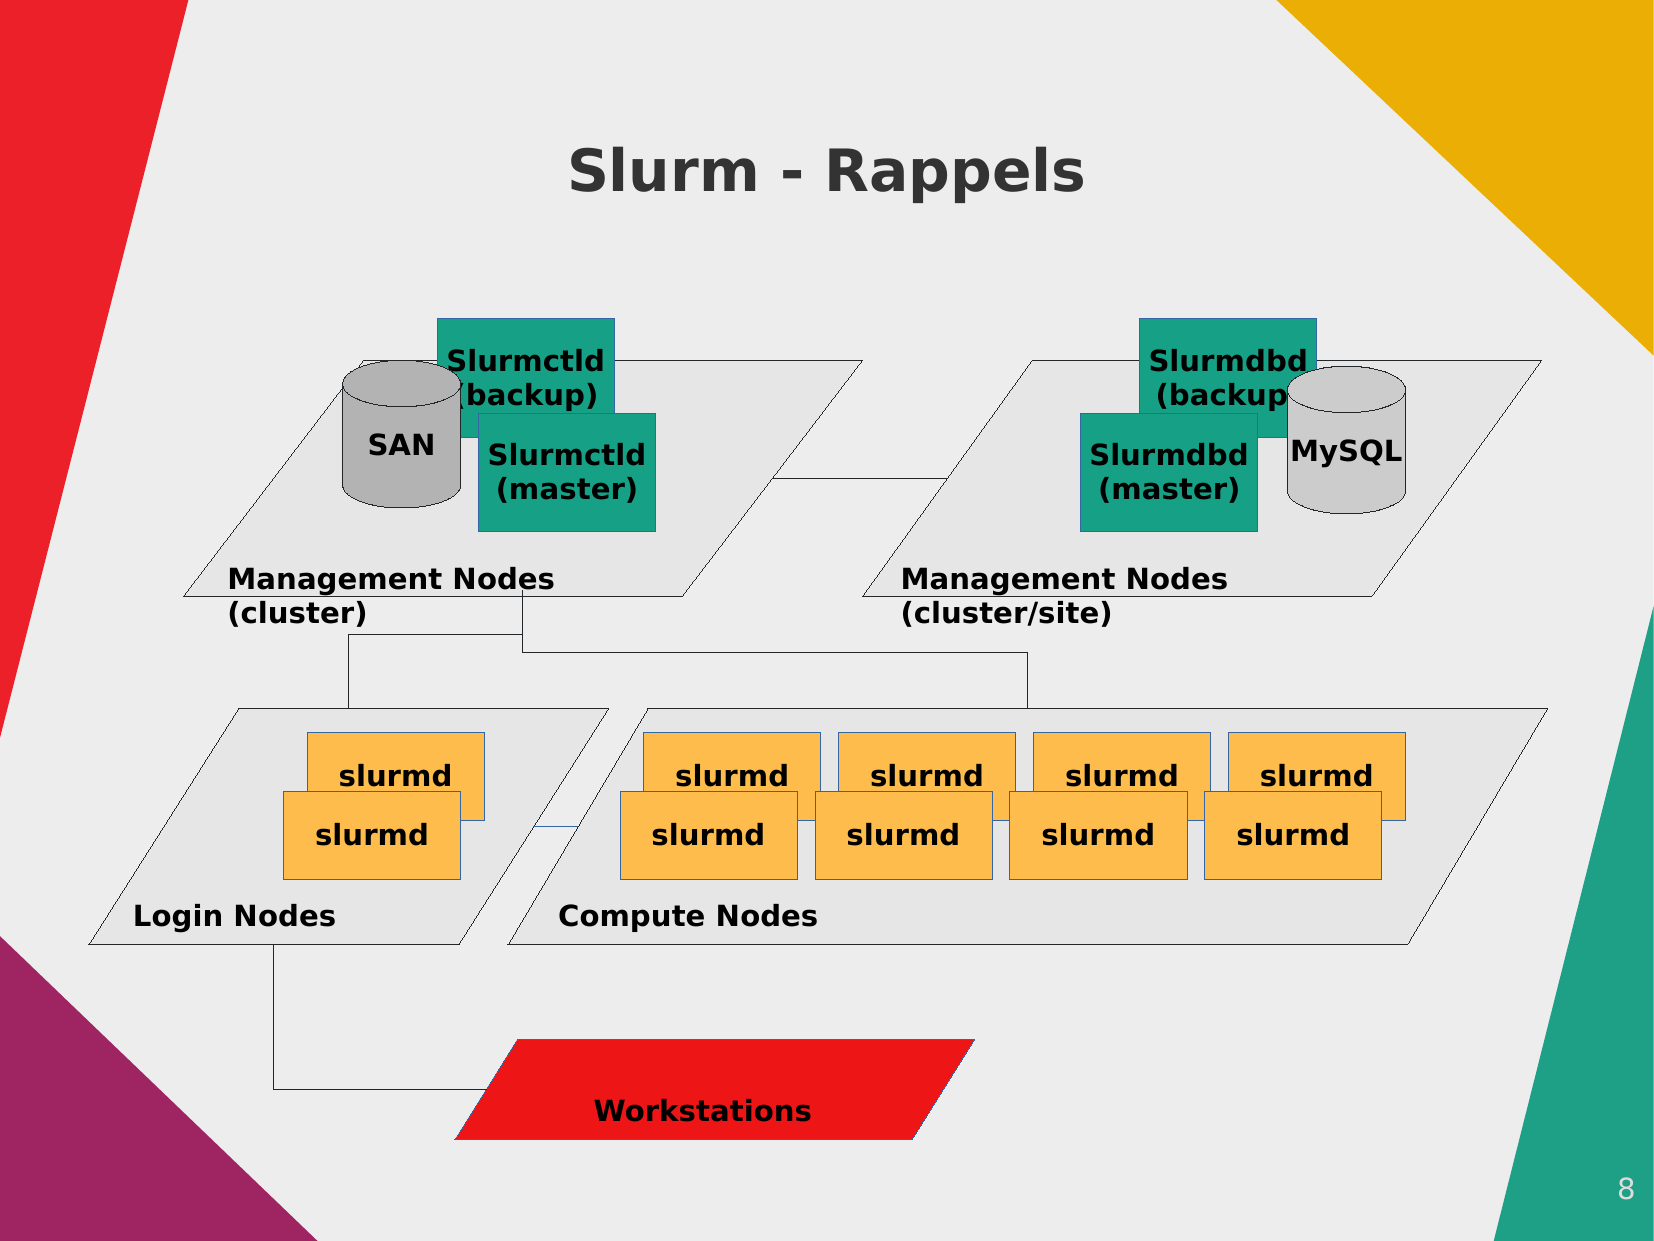

# Slurm - Rappels
Slurmctld
(backup)
Slurmdbd
(backup)
SAN
MySQL
Slurmctld
(master)
Slurmdbd
(master)
Management Nodes (cluster)
Management Nodes (cluster/site)
slurmd
slurmd
slurmd
slurmd
slurmd
slurmd
slurmd
slurmd
slurmd
slurmd
Login Nodes
Compute Nodes
Workstations
8